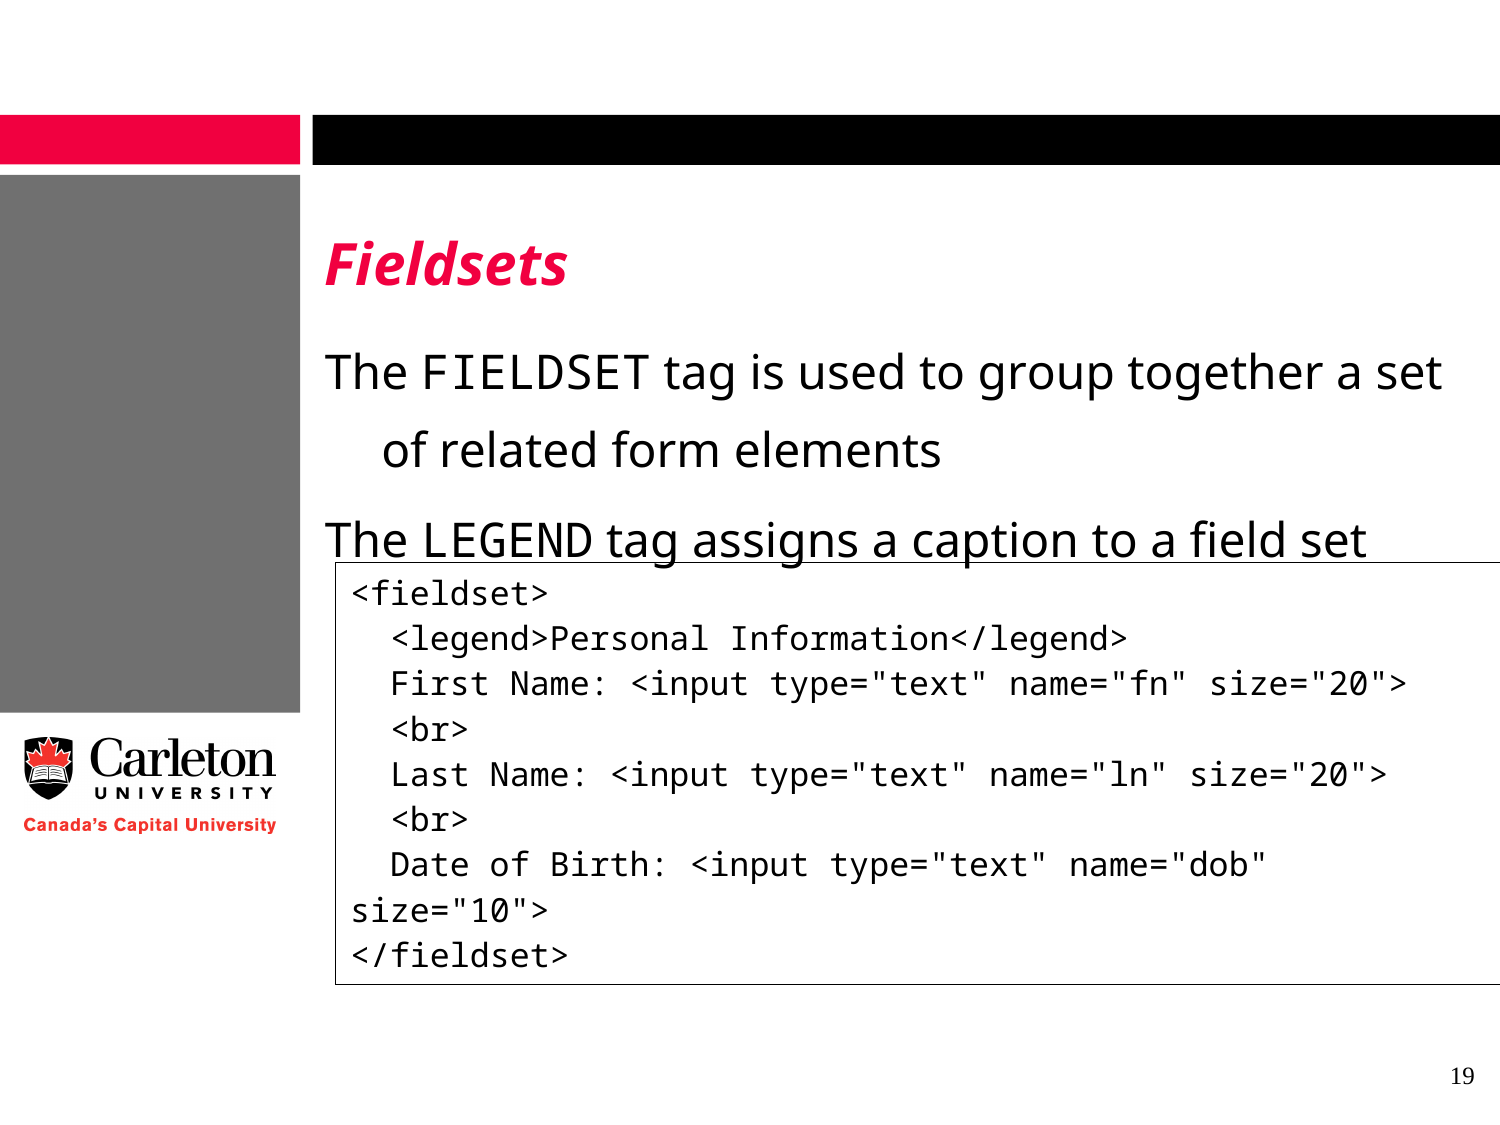

# Fieldsets
The FIELDSET tag is used to group together a set of related form elements
The LEGEND tag assigns a caption to a field set
<fieldset>
 <legend>Personal Information</legend>
 First Name: <input type="text" name="fn" size="20">
 <br>
 Last Name: <input type="text" name="ln" size="20">
 <br>
 Date of Birth: <input type="text" name="dob" size="10">
</fieldset>
19